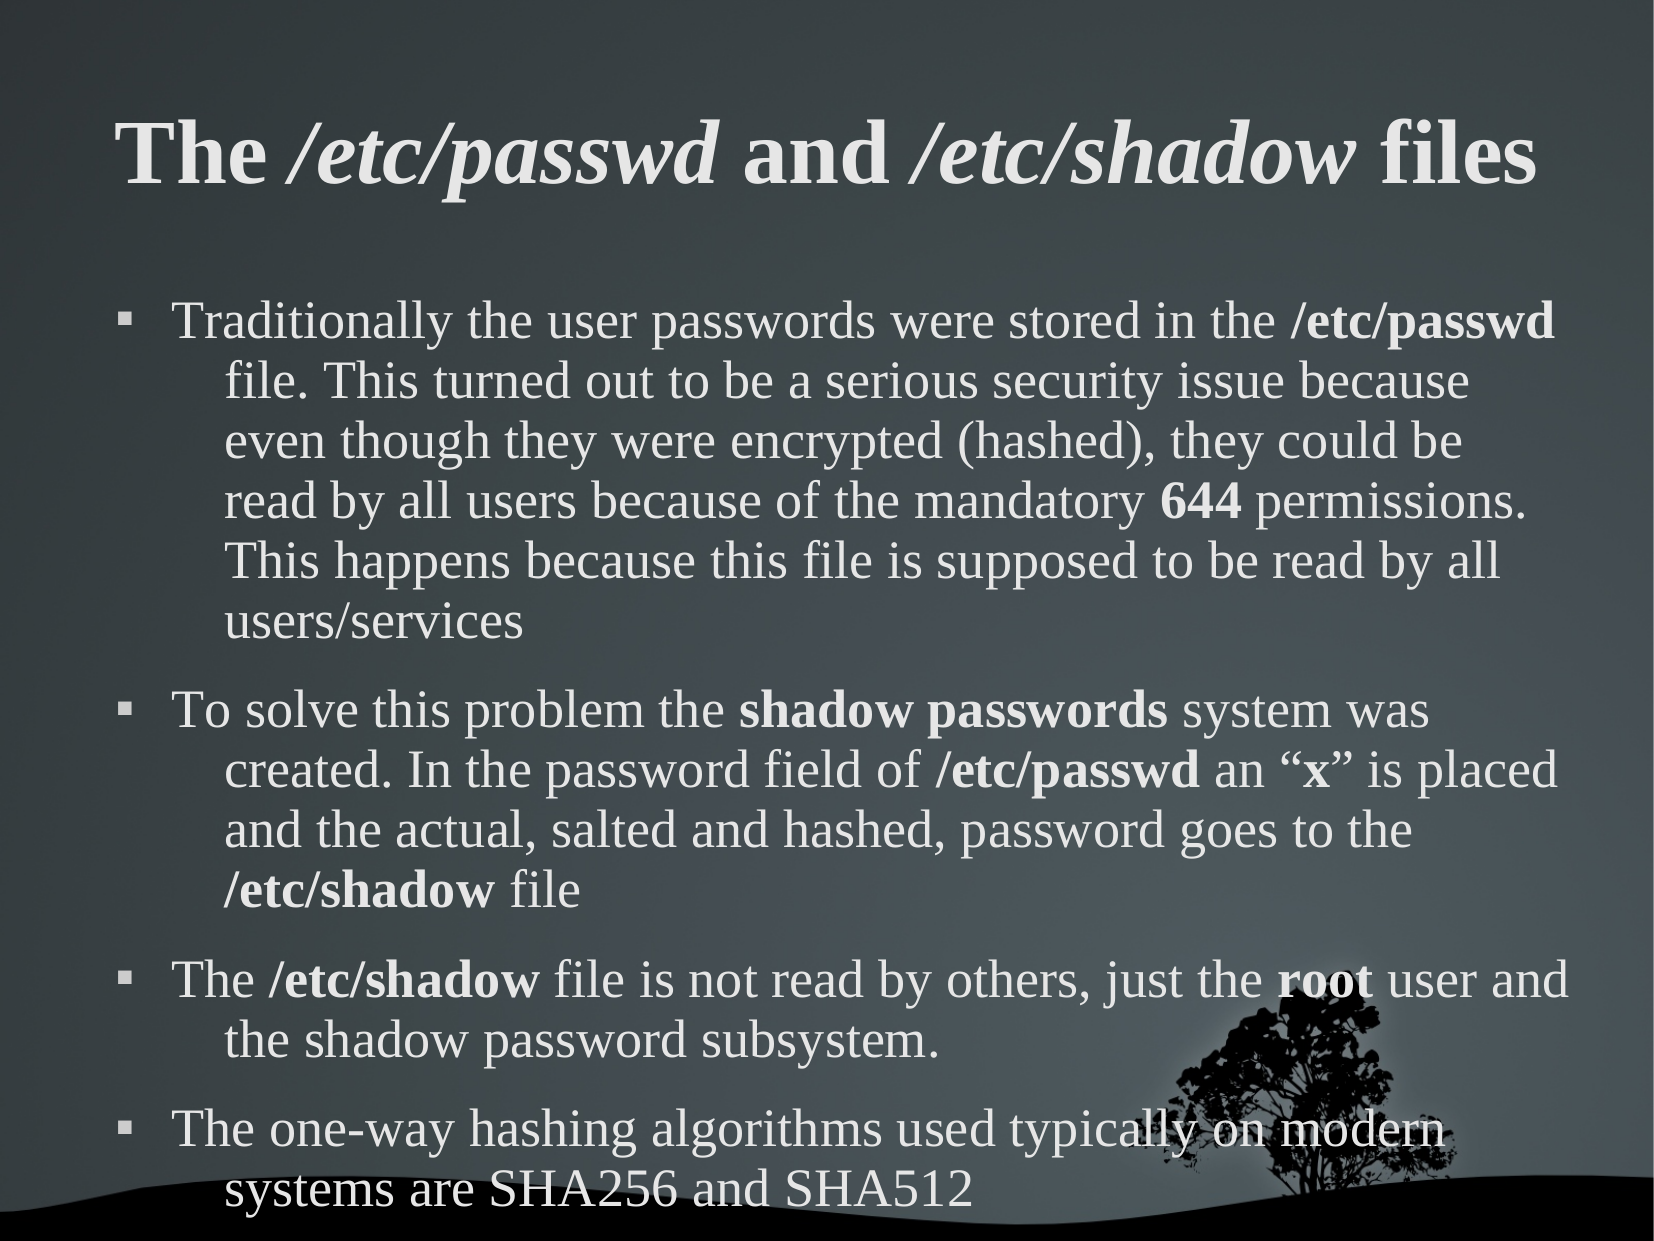

# The /etc/passwd and /etc/shadow files
Traditionally the user passwords were stored in the /etc/passwd file. This turned out to be a serious security issue because even though they were encrypted (hashed), they could be read by all users because of the mandatory 644 permissions. This happens because this file is supposed to be read by all users/services
To solve this problem the shadow passwords system was created. In the password field of /etc/passwd an “x” is placed and the actual, salted and hashed, password goes to the /etc/shadow file
The /etc/shadow file is not read by others, just the root user and the shadow password subsystem.
The one-way hashing algorithms used typically on modern systems are SHA256 and SHA512